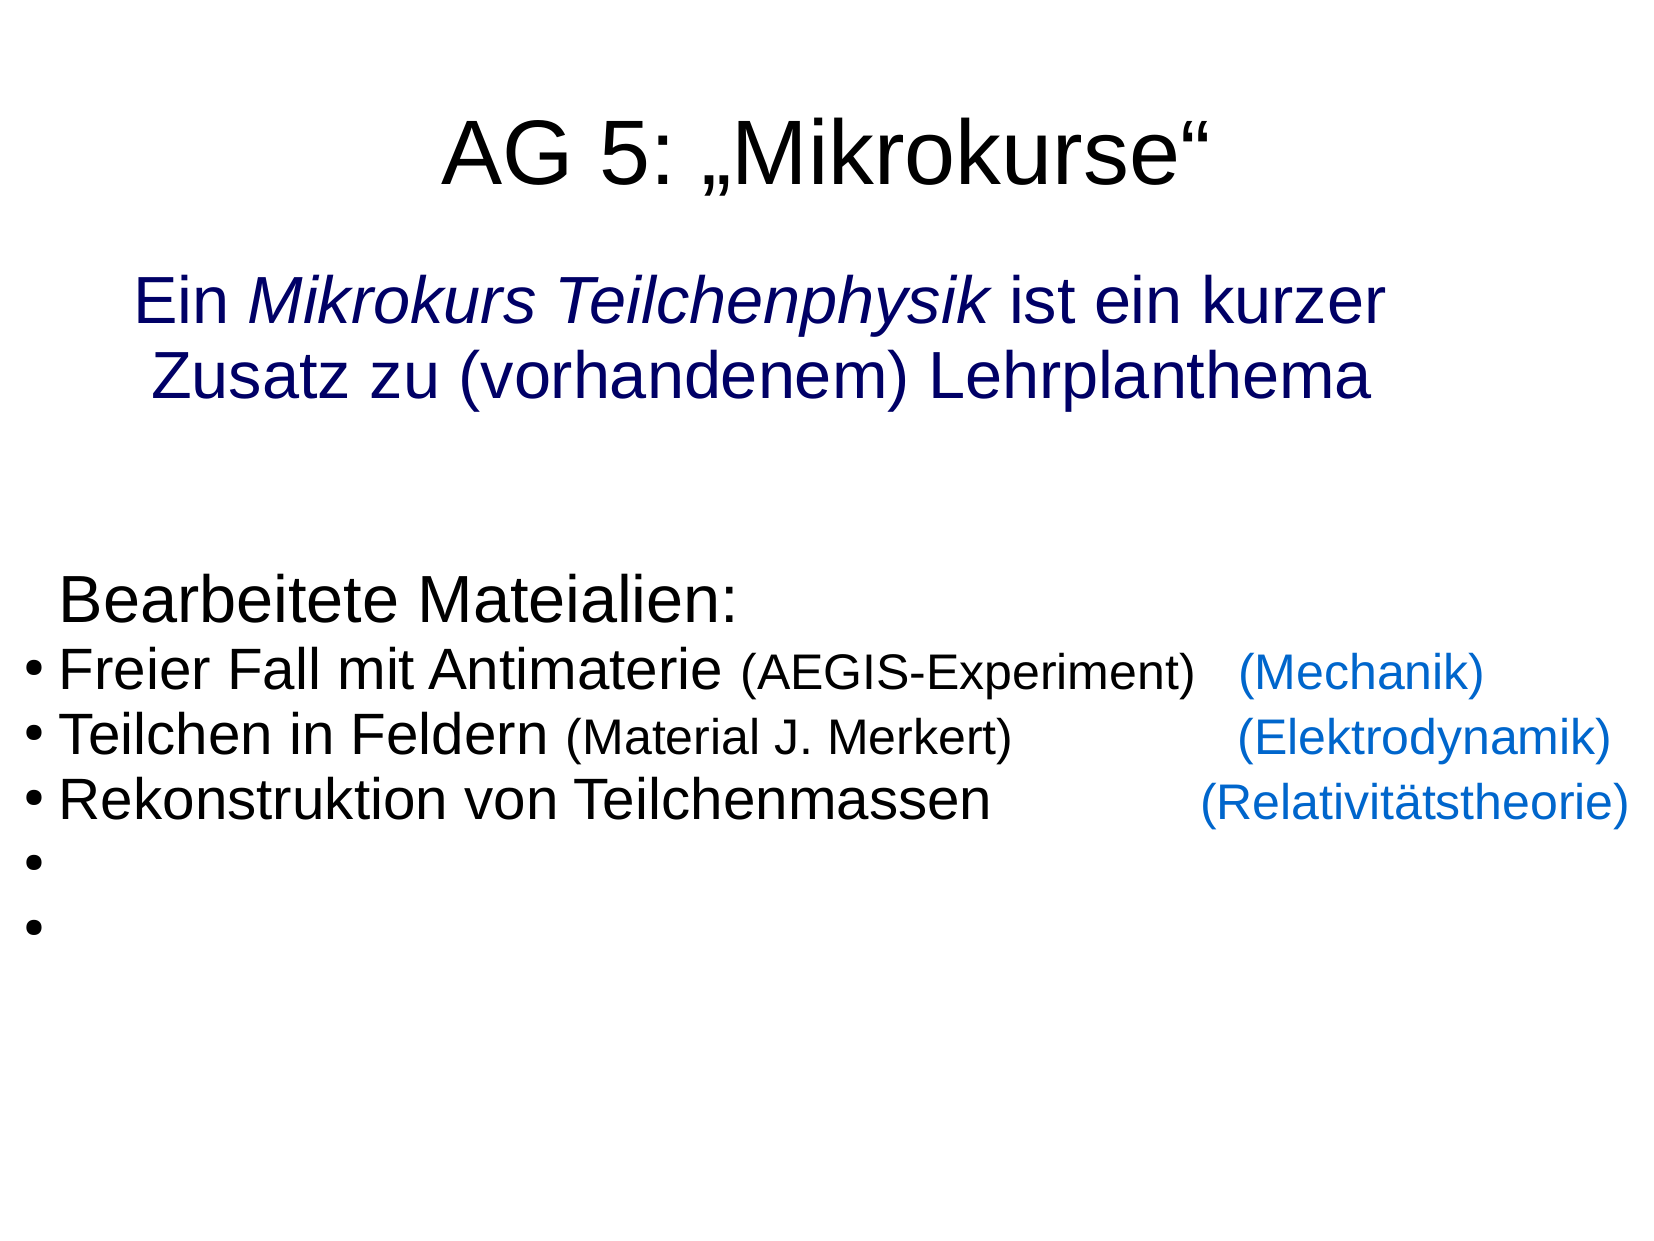

# AG 5: „Mikrokurse“
 Ein Mikrokurs Teilchenphysik ist ein kurzer
 Zusatz zu (vorhandenem) Lehrplanthema
Bearbeitete Mateialien:
Freier Fall mit Antimaterie (AEGIS-Experiment) (Mechanik)
Teilchen in Feldern (Material J. Merkert) (Elektrodynamik)
Rekonstruktion von Teilchenmassen (Relativitätstheorie)